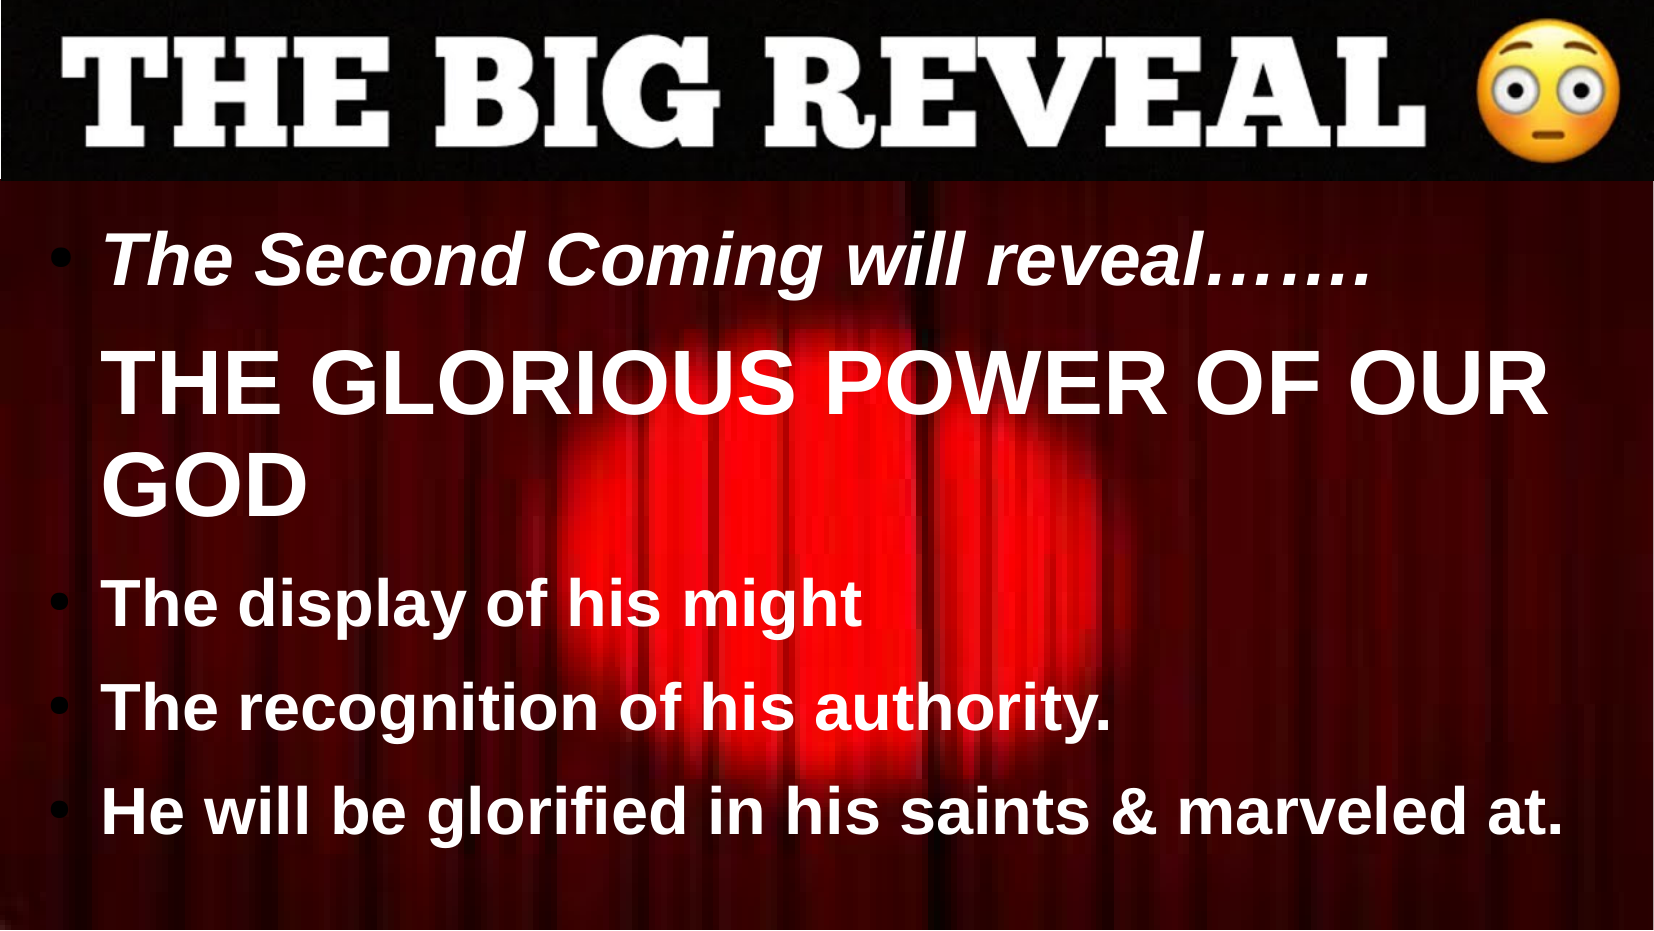

#
The Second Coming will reveal…….
THE GLORIOUS POWER OF OUR GOD
The display of his might
The recognition of his authority.
He will be glorified in his saints & marveled at.